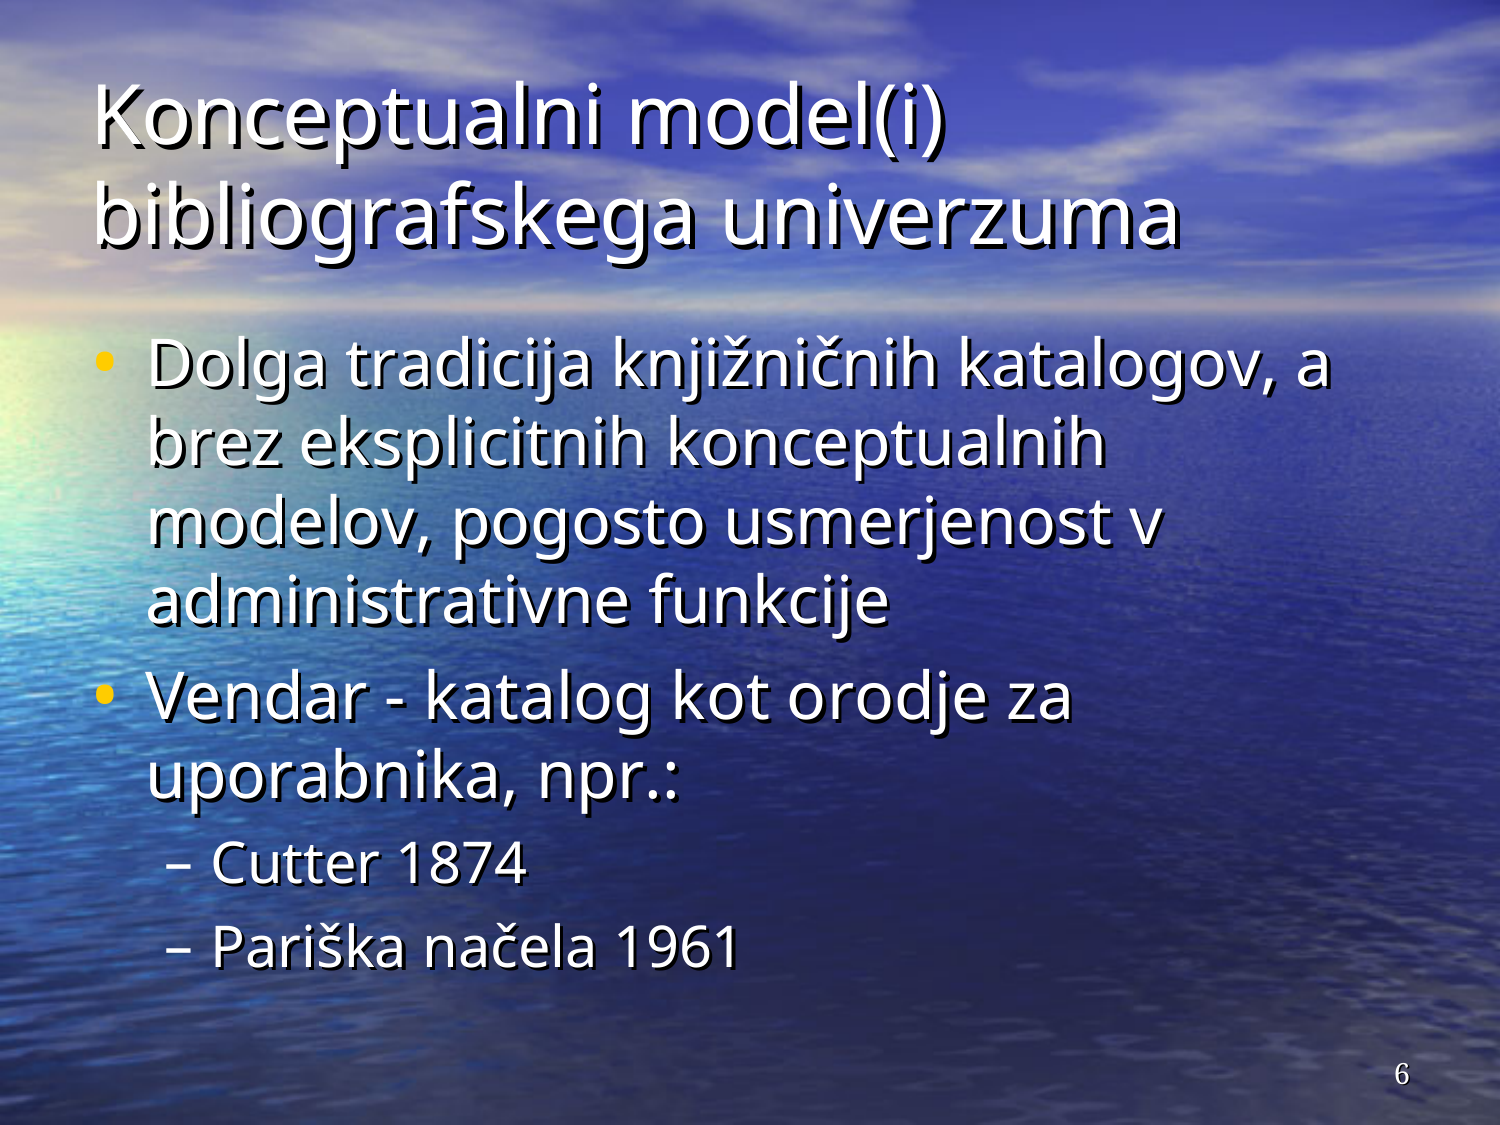

# Konceptualni model(i) bibliografskega univerzuma
Dolga tradicija knjižničnih katalogov, a brez eksplicitnih konceptualnih modelov, pogosto usmerjenost v administrativne funkcije
Vendar - katalog kot orodje za uporabnika, npr.:
Cutter 1874
Pariška načela 1961